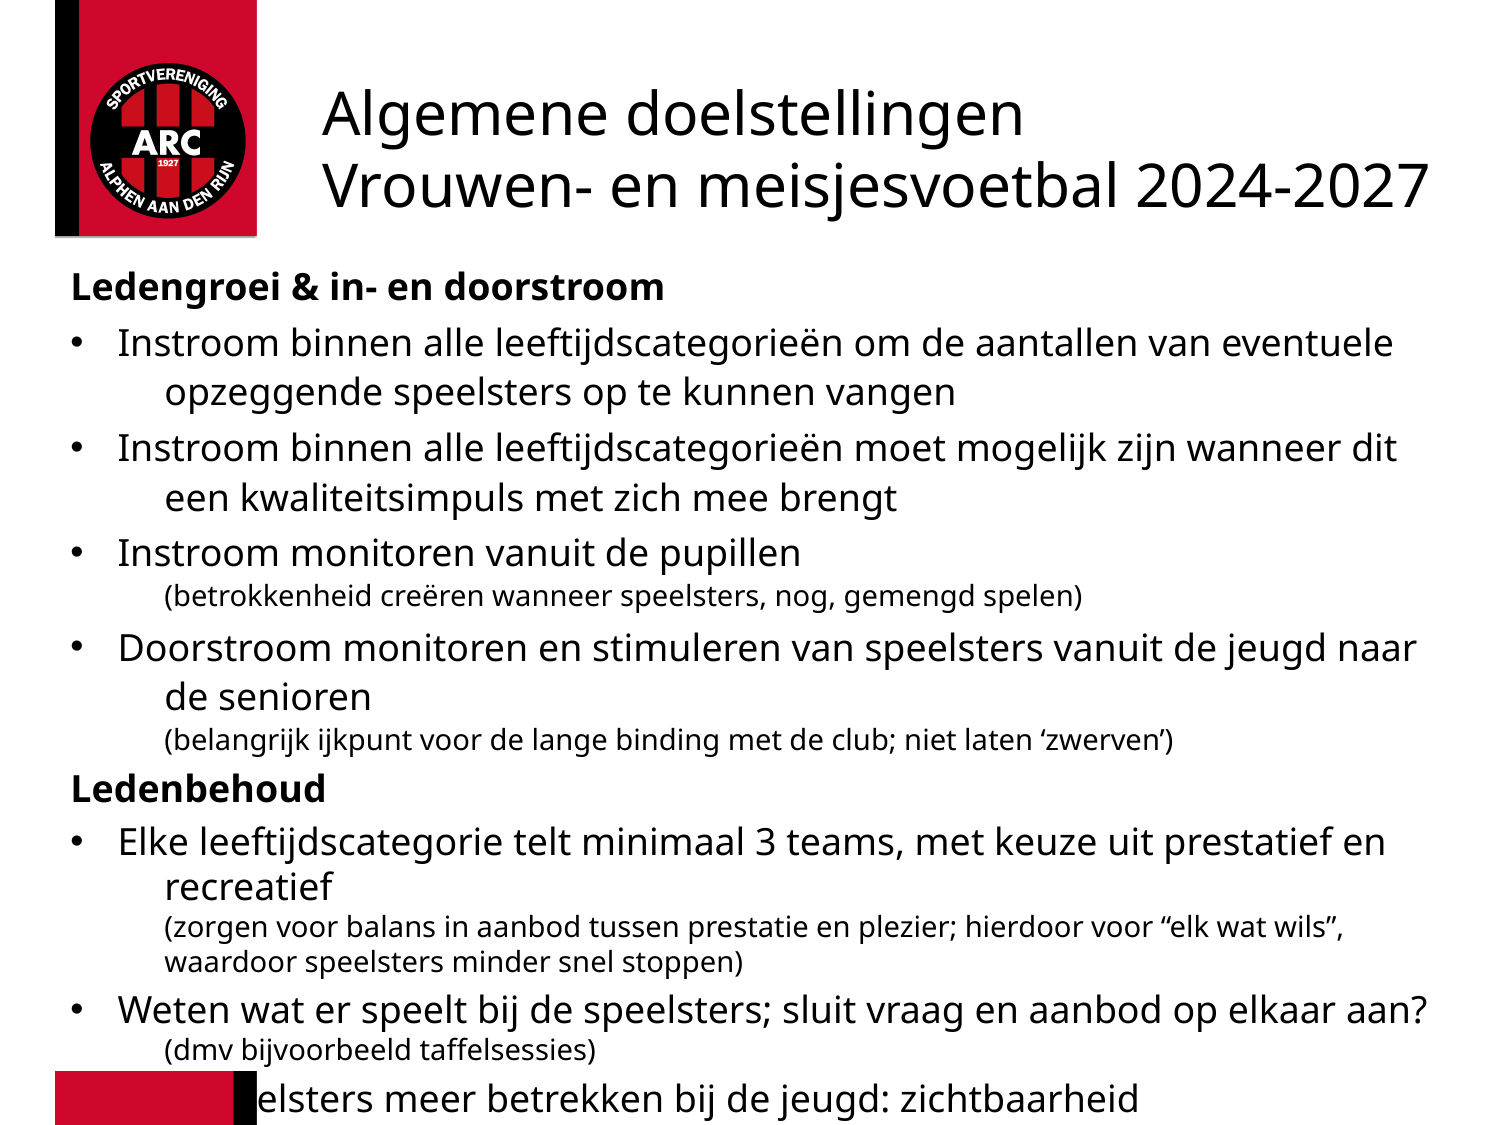

# Algemene doelstellingen Vrouwen- en meisjesvoetbal 2024-2027
Ledengroei & in- en doorstroom
Instroom binnen alle leeftijdscategorieën om de aantallen van eventuele opzeggende speelsters op te kunnen vangen
Instroom binnen alle leeftijdscategorieën moet mogelijk zijn wanneer dit een kwaliteitsimpuls met zich mee brengt
Instroom monitoren vanuit de pupillen
(betrokkenheid creëren wanneer speelsters, nog, gemengd spelen)
Doorstroom monitoren en stimuleren van speelsters vanuit de jeugd naar de senioren
(belangrijk ijkpunt voor de lange binding met de club; niet laten ‘zwerven’)
Ledenbehoud
Elke leeftijdscategorie telt minimaal 3 teams, met keuze uit prestatief en recreatief
(zorgen voor balans in aanbod tussen prestatie en plezier; hierdoor voor “elk wat wils”, waardoor speelsters minder snel stoppen)
Weten wat er speelt bij de speelsters; sluit vraag en aanbod op elkaar aan?
(dmv bijvoorbeeld taffelsessies)
VR1 speelsters meer betrekken bij de jeugd: zichtbaarheid
(bijvoorbeeld door het verzorgen van specialisatietrainingen)